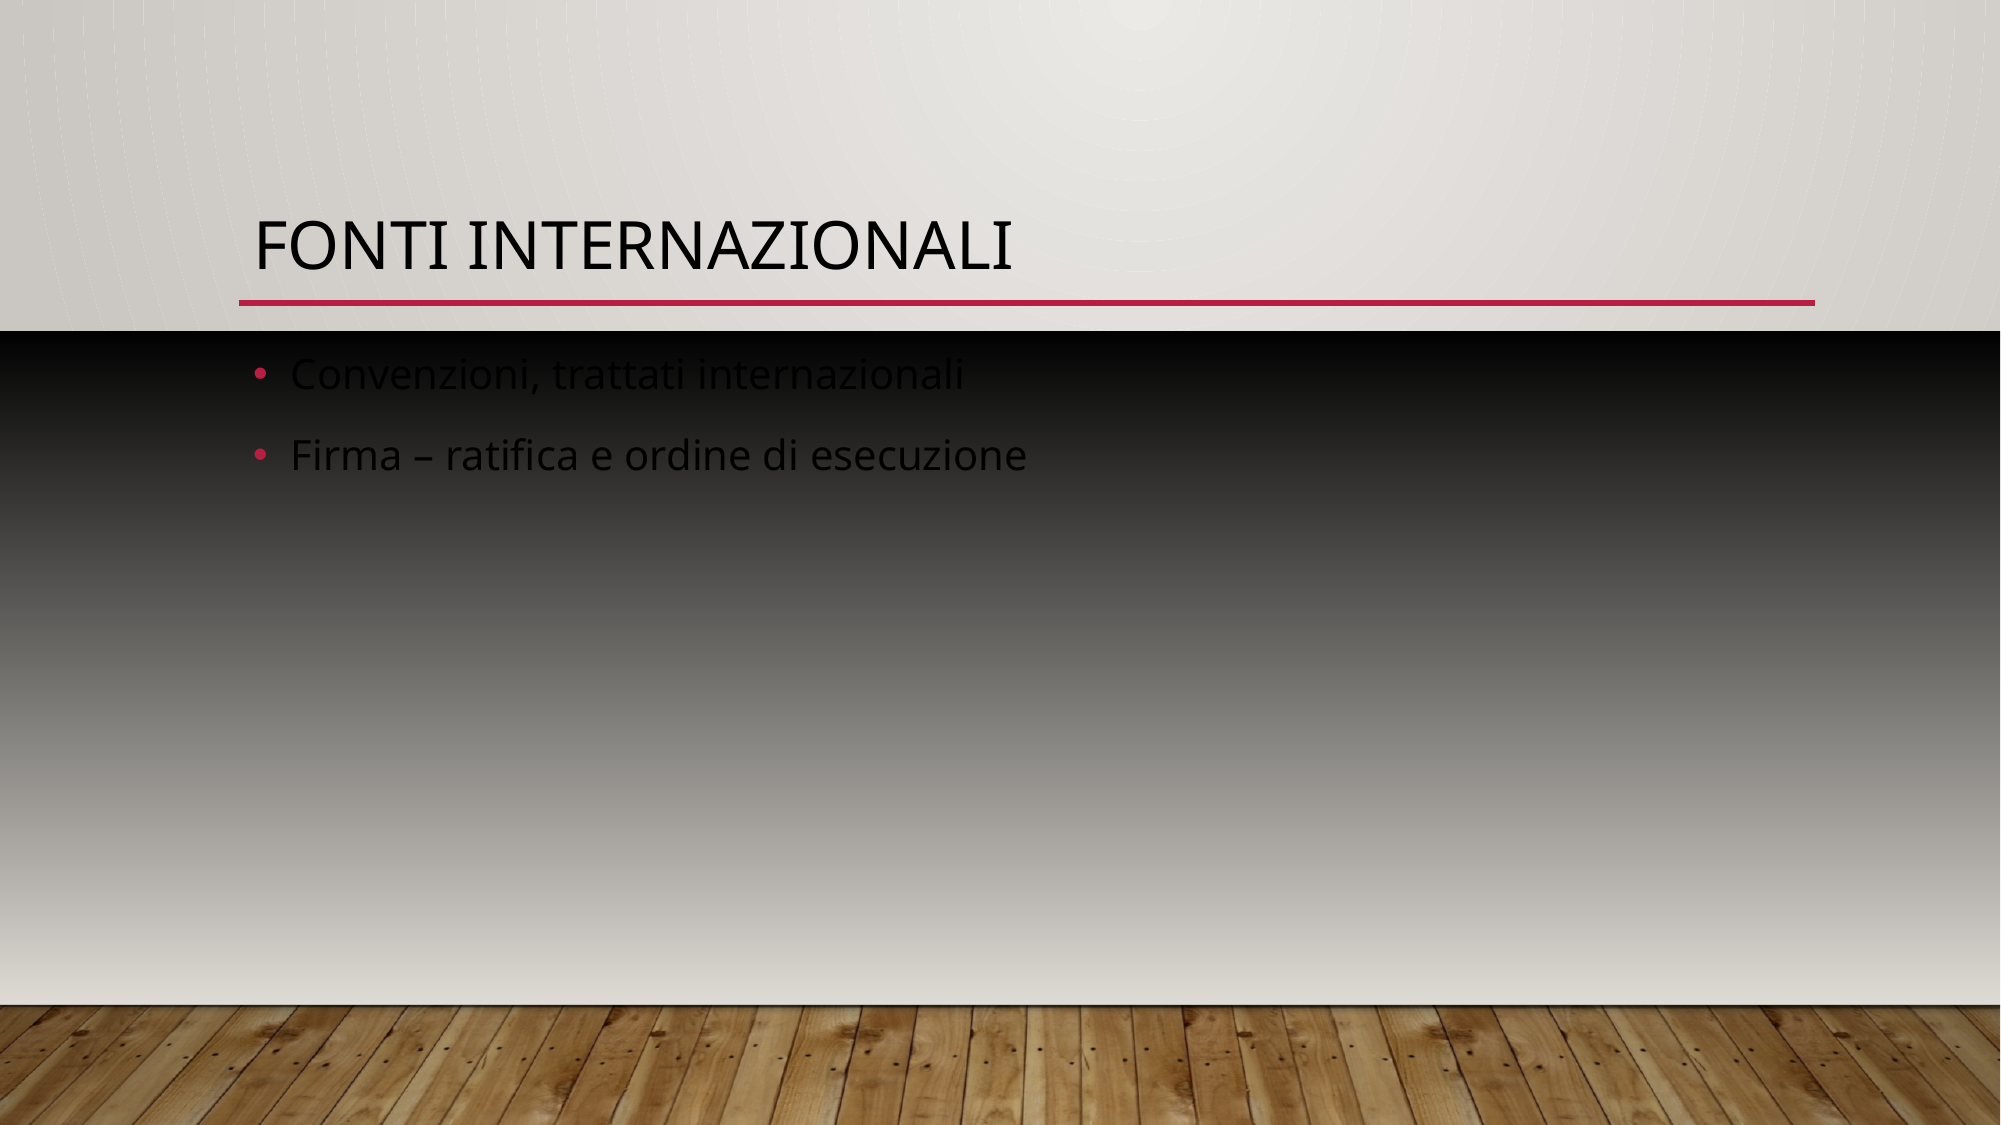

# Fonti internazionali
Convenzioni, trattati internazionali
Firma – ratifica e ordine di esecuzione